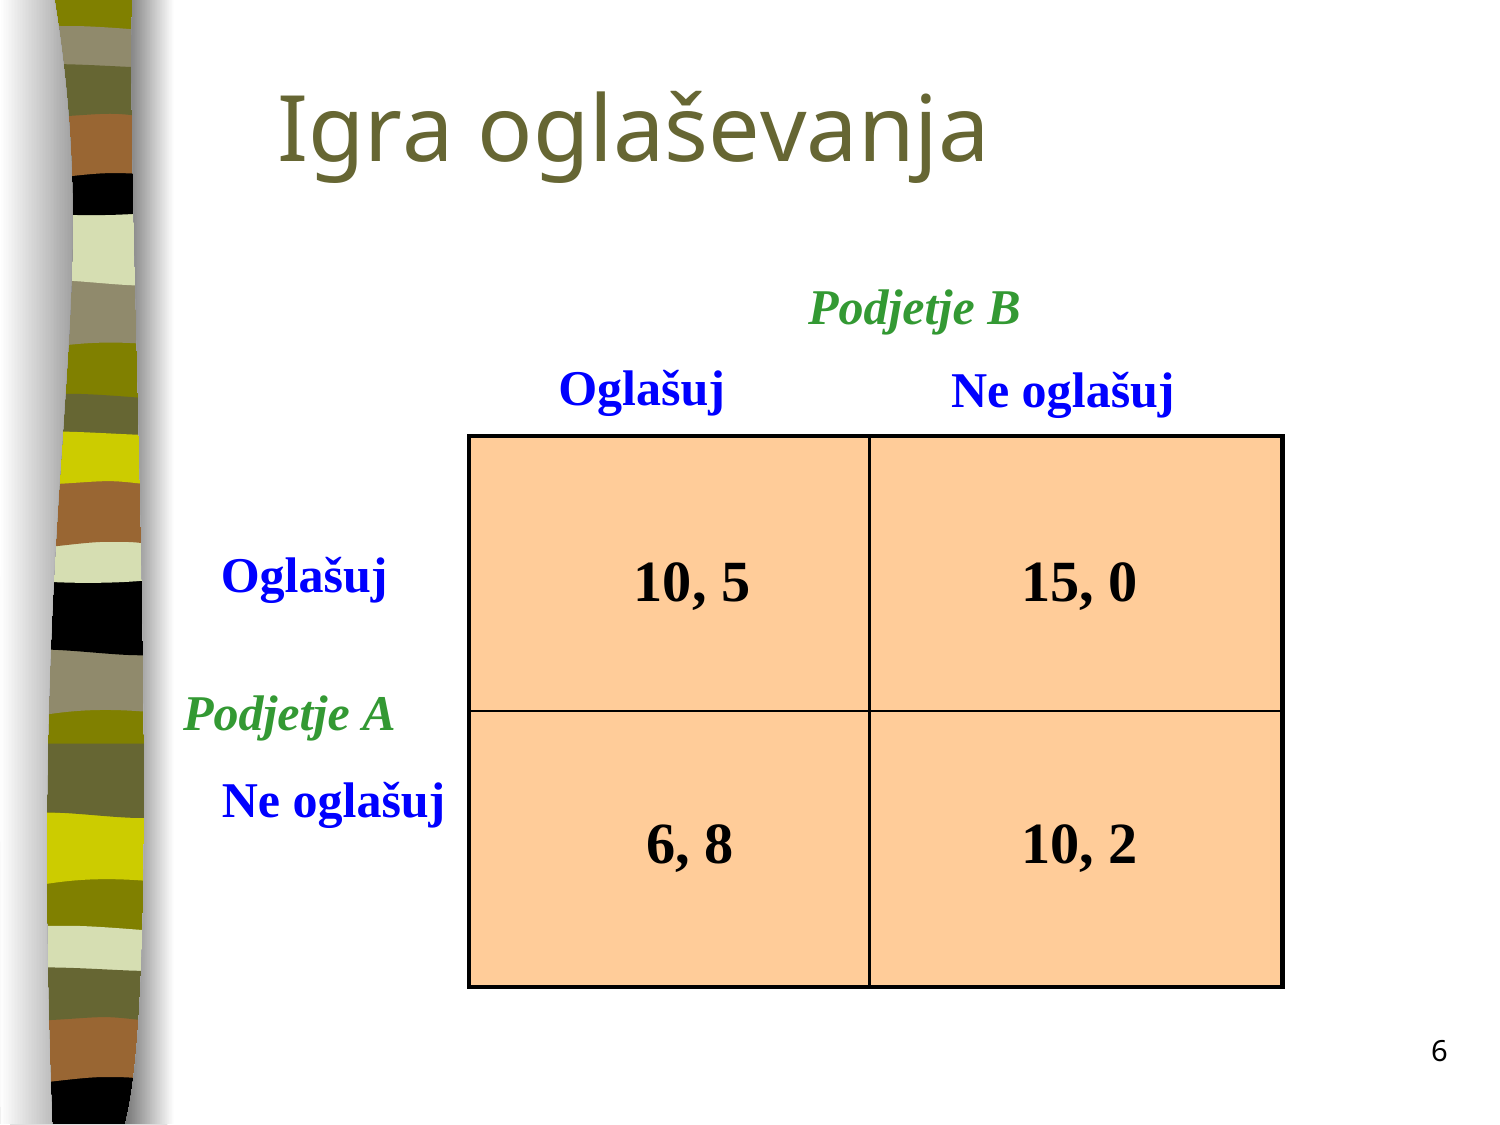

# Igra oglaševanja
Podjetje B
Oglašuj
Ne oglašuj
Oglašuj
10, 5
15, 0
Podjetje A
Ne oglašuj
6, 8
10, 2